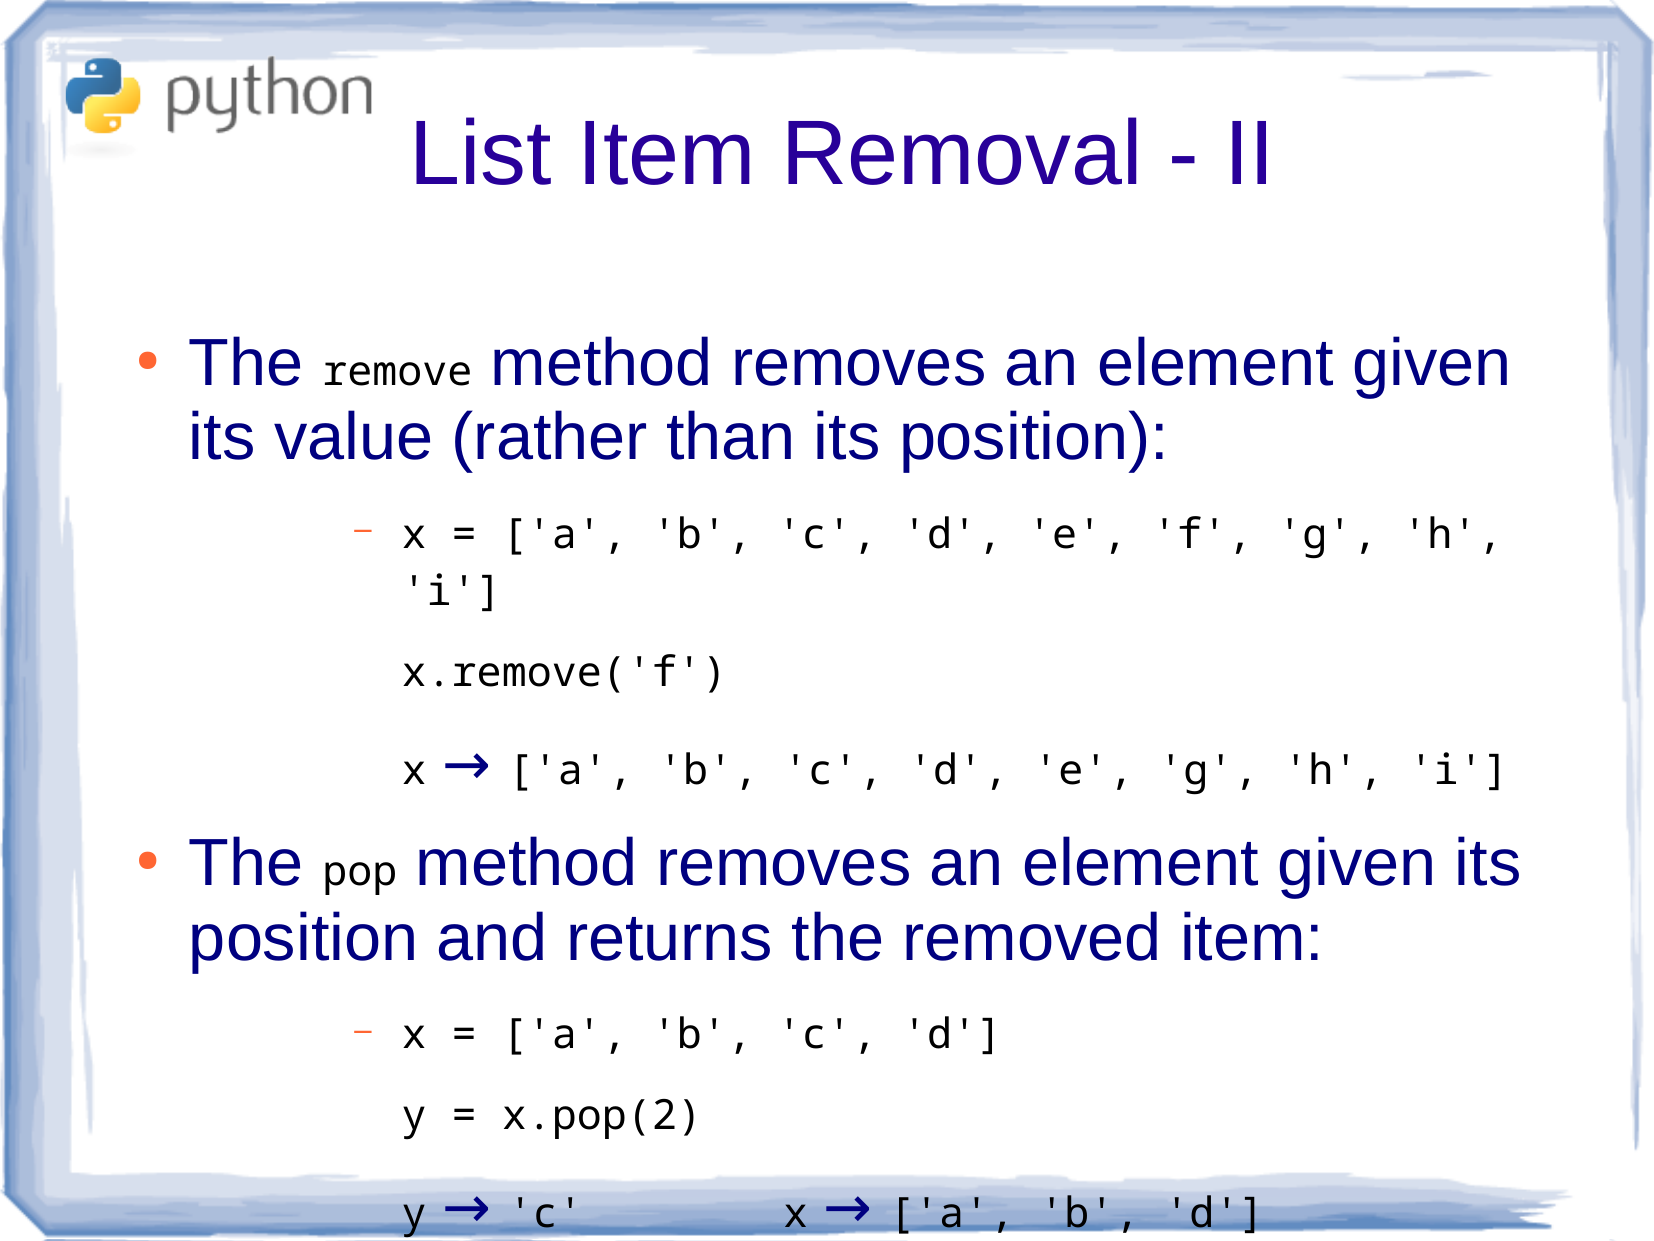

# List Item Removal - II
The remove method removes an element given its value (rather than its position):
x = ['a', 'b', 'c', 'd', 'e', 'f', 'g', 'h', 'i']
x.remove('f')
x → ['a', 'b', 'c', 'd', 'e', 'g', 'h', 'i']
The pop method removes an element given its position and returns the removed item:
x = ['a', 'b', 'c', 'd']
y = x.pop(2)
y → 'c' x → ['a', 'b', 'd']